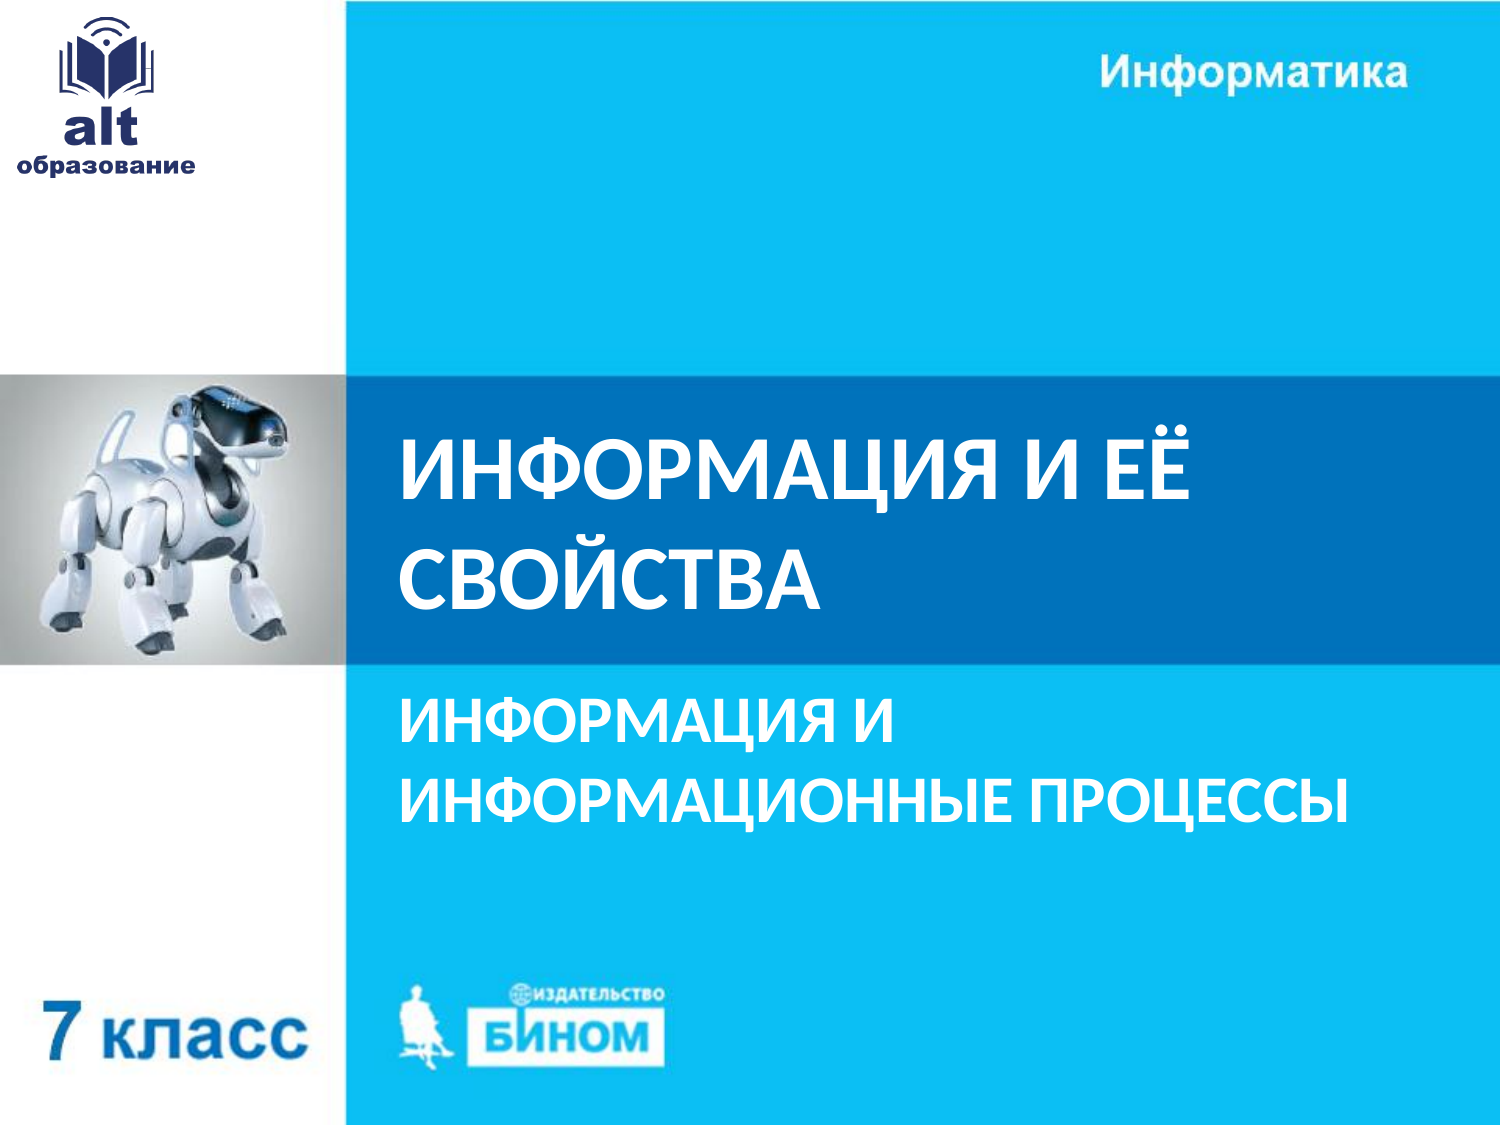

ИНФОРМАЦИЯ И ЕЁ СВОЙСТВА
ИНФОРМАЦИЯ И ИНФОРМАЦИОННЫЕ ПРОЦЕССЫ